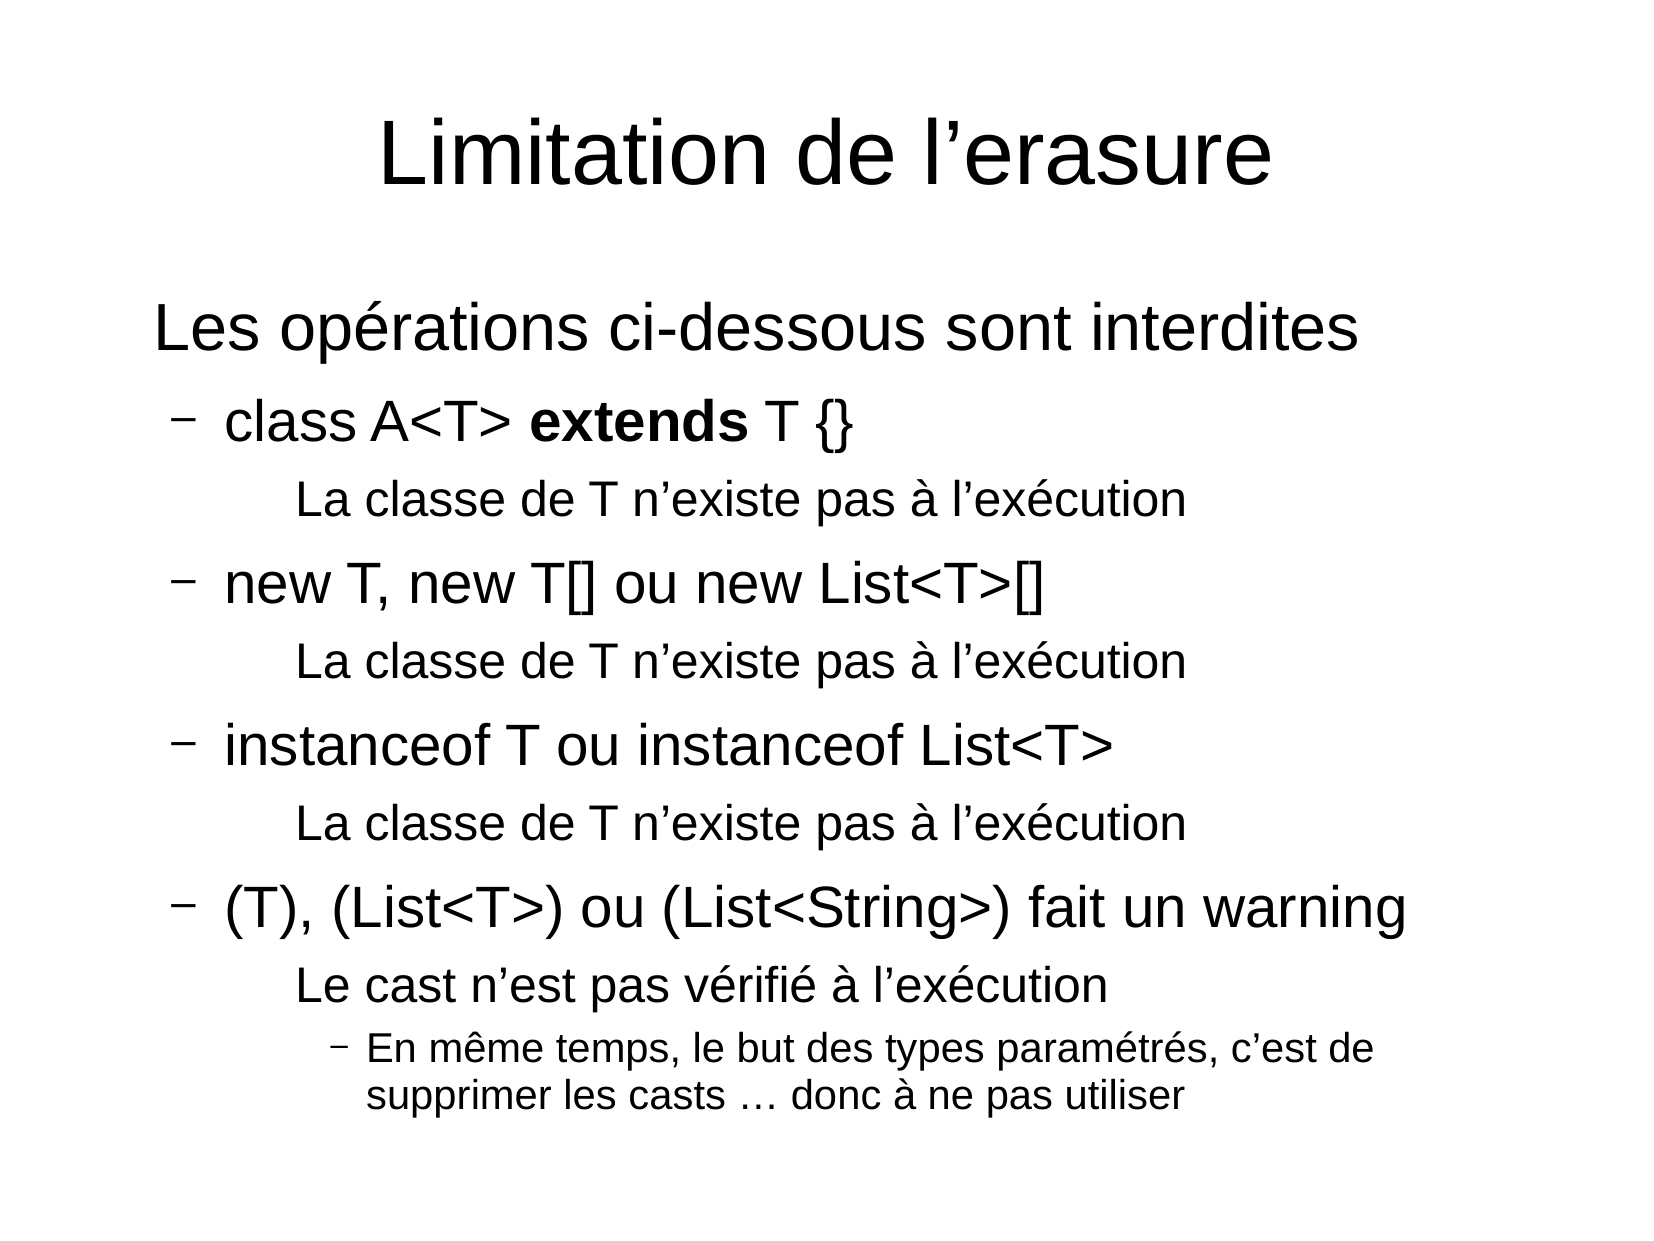

# Limitation de l’erasure
Les opérations ci-dessous sont interdites
class A<T> extends T {}
La classe de T n’existe pas à l’exécution
new T, new T[] ou new List<T>[]
La classe de T n’existe pas à l’exécution
instanceof T ou instanceof List<T>
La classe de T n’existe pas à l’exécution
(T), (List<T>) ou (List<String>) fait un warning
Le cast n’est pas vérifié à l’exécution
En même temps, le but des types paramétrés, c’est de supprimer les casts … donc à ne pas utiliser